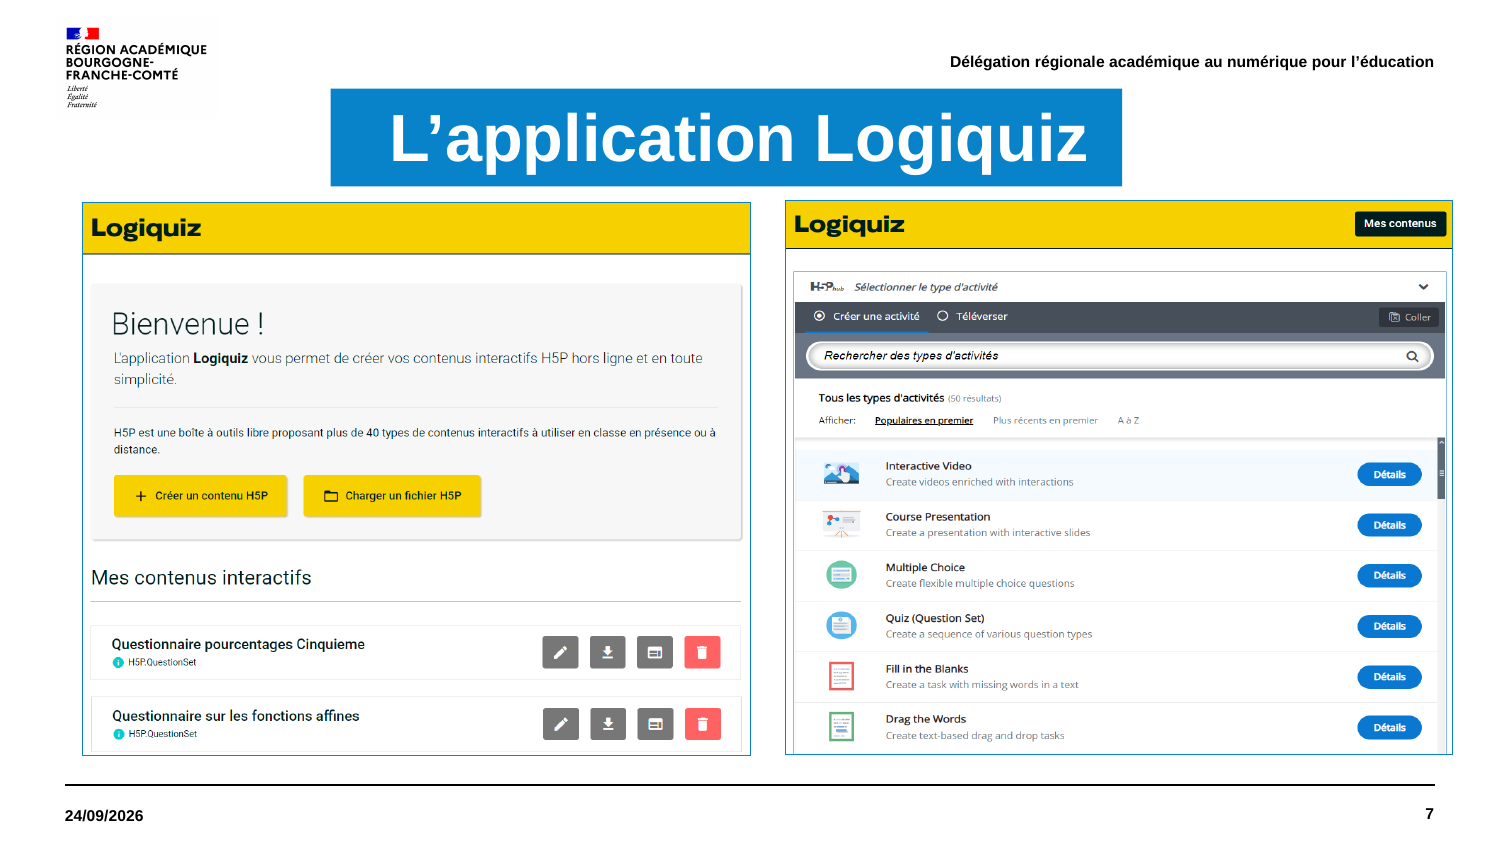

Délégation régionale académique au numérique pour l’éducation
L’application Logiquiz